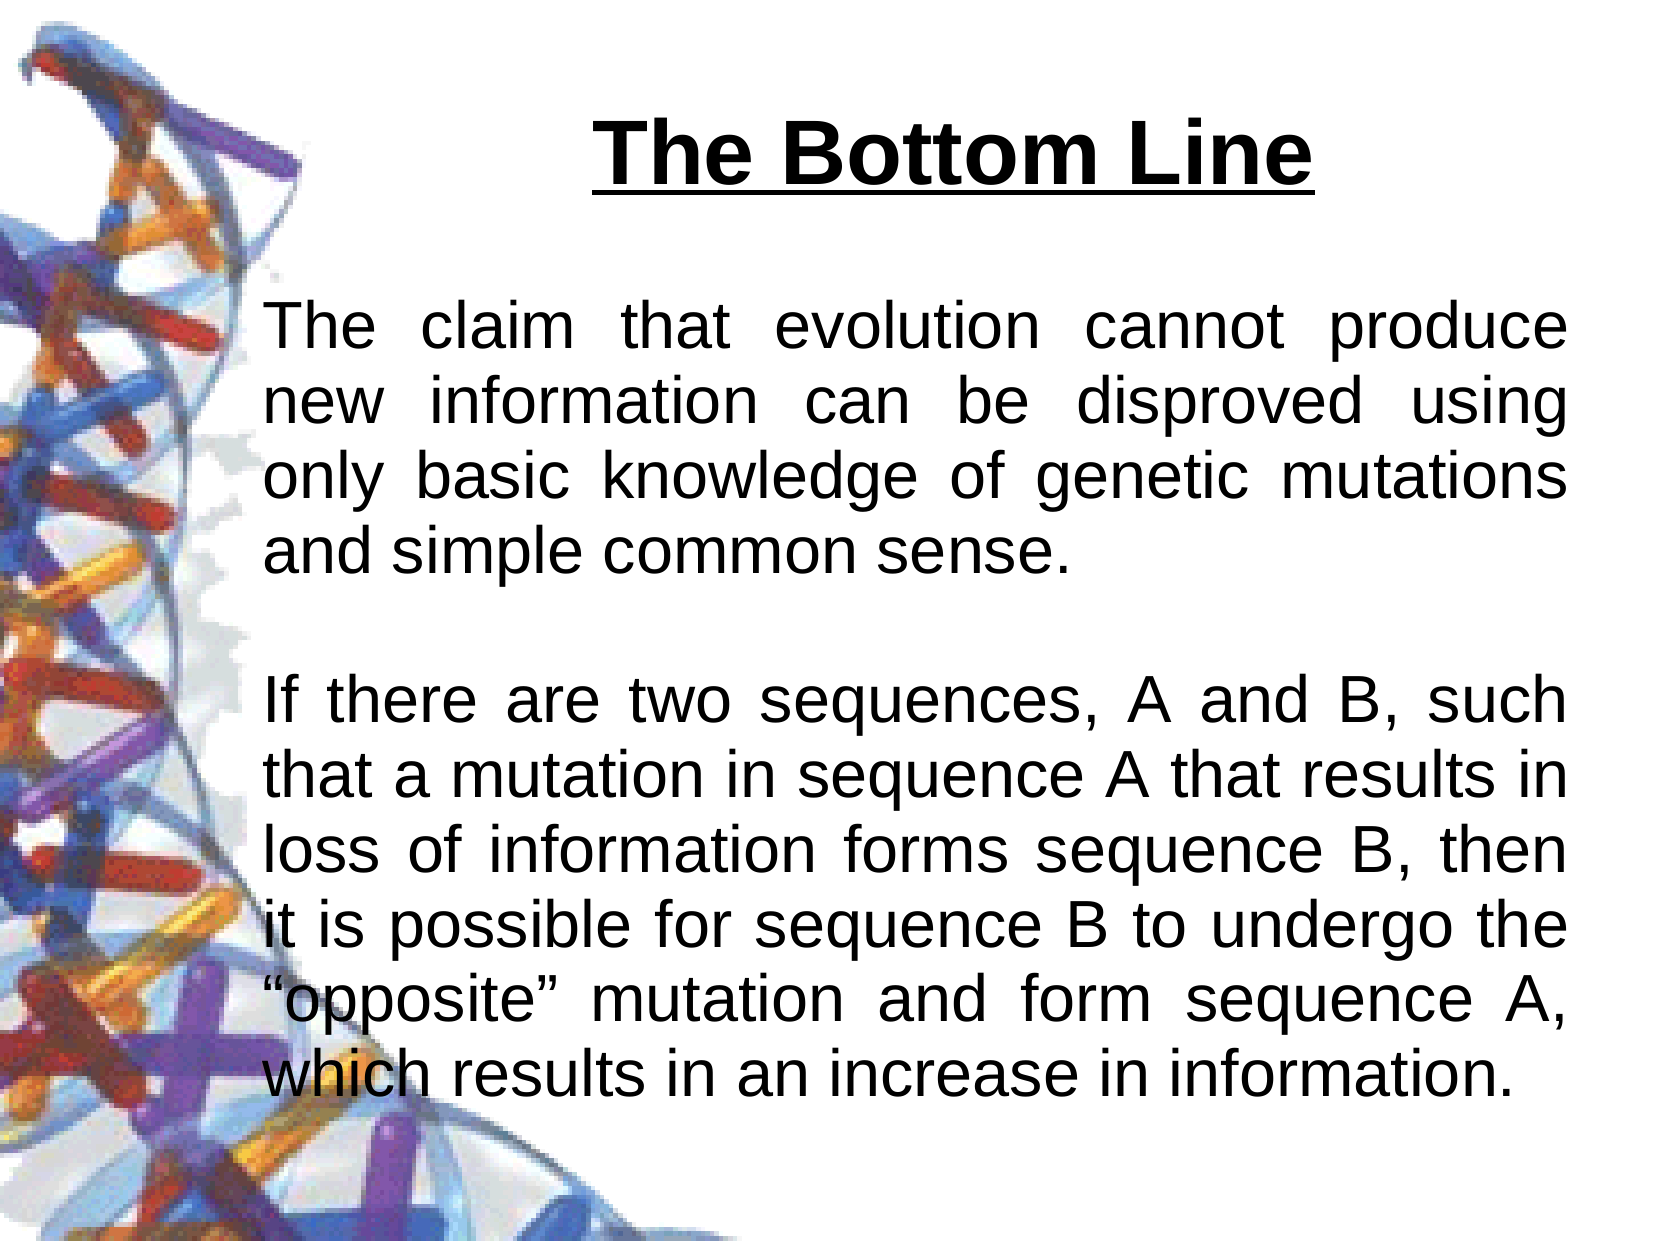

# The Bottom Line
The claim that evolution cannot produce new information can be disproved using only basic knowledge of genetic mutations and simple common sense.
If there are two sequences, A and B, such that a mutation in sequence A that results in loss of information forms sequence B, then it is possible for sequence B to undergo the “opposite” mutation and form sequence A, which results in an increase in information.